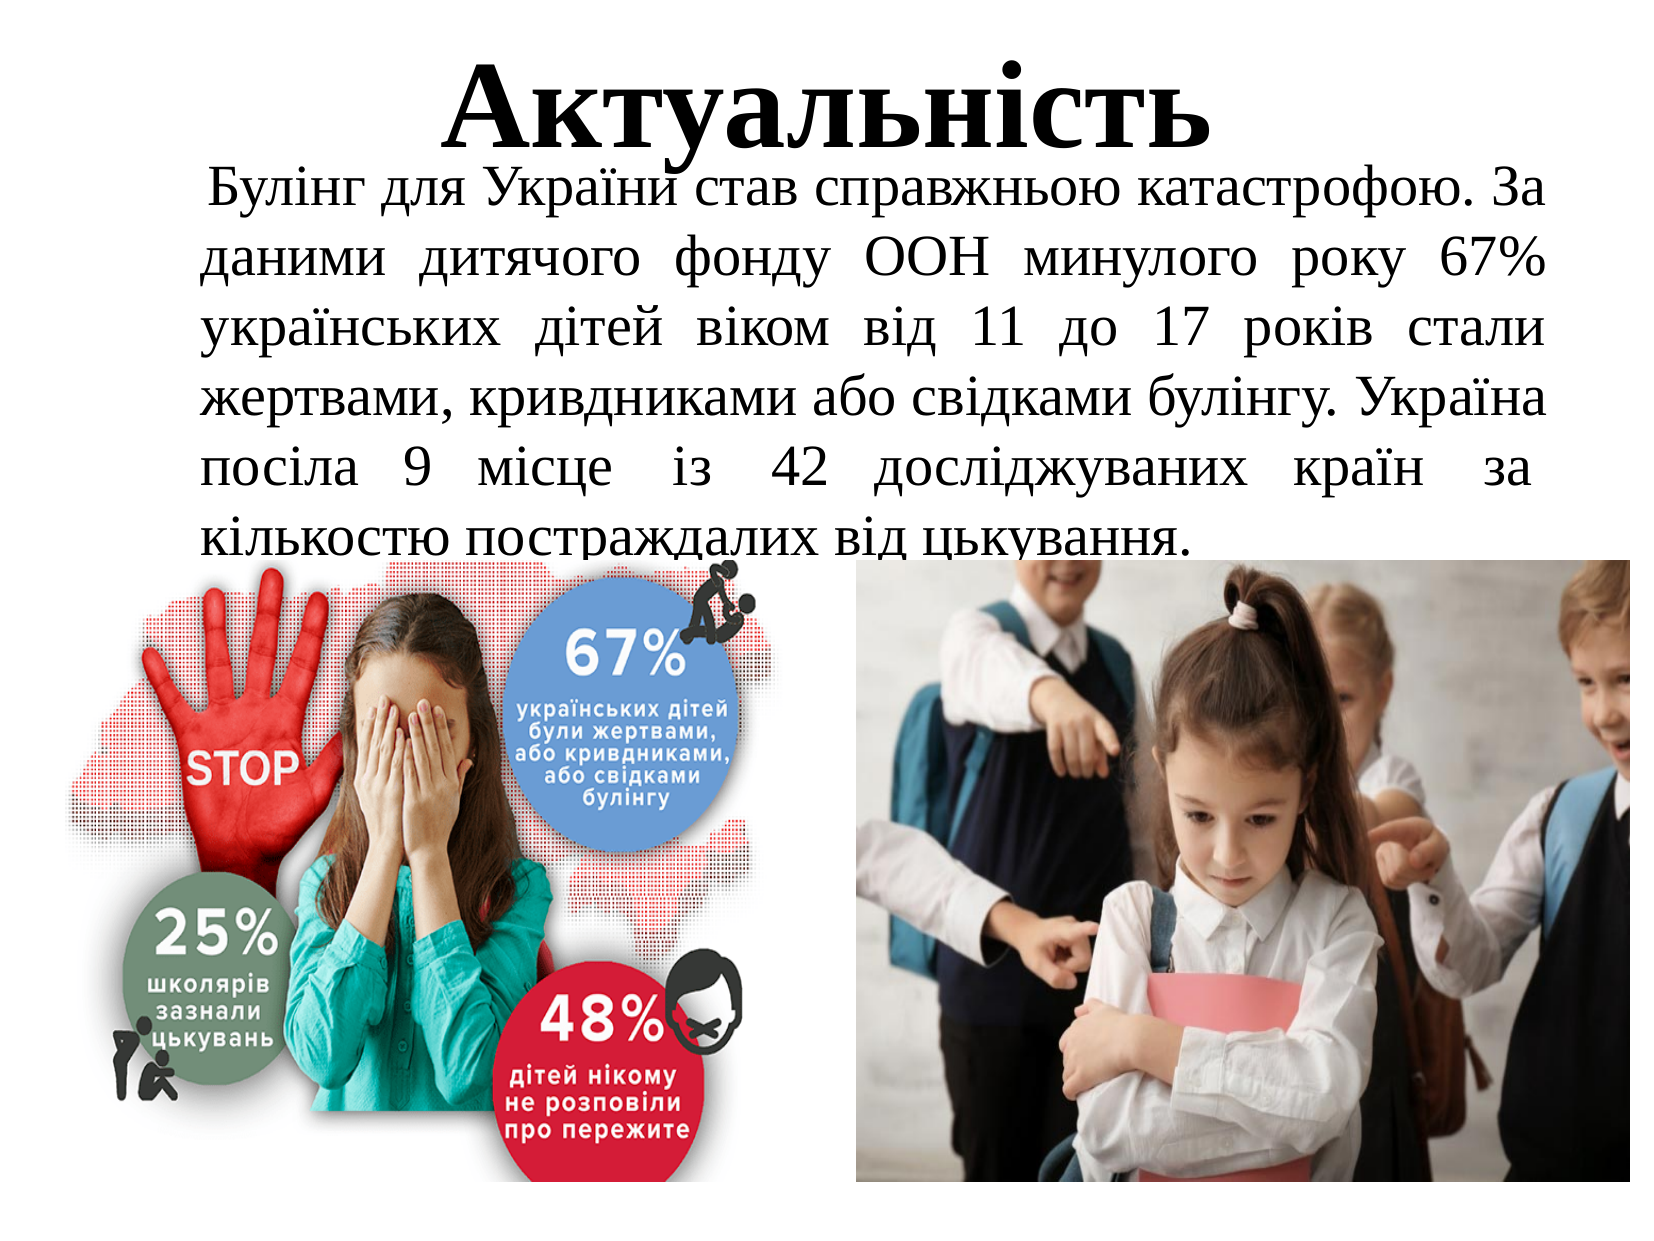

# Актуальність
 Булінг для України став справжньою катастрофою. За даними дитячого фонду ООН минулого року 67% українських дітей віком від 11 до 17 років стали жертвами, кривдниками або свідками булінгу. Україна посіла 9 місце  із  42 досліджуваних країн  за  кількостю постраждалих від цькування.